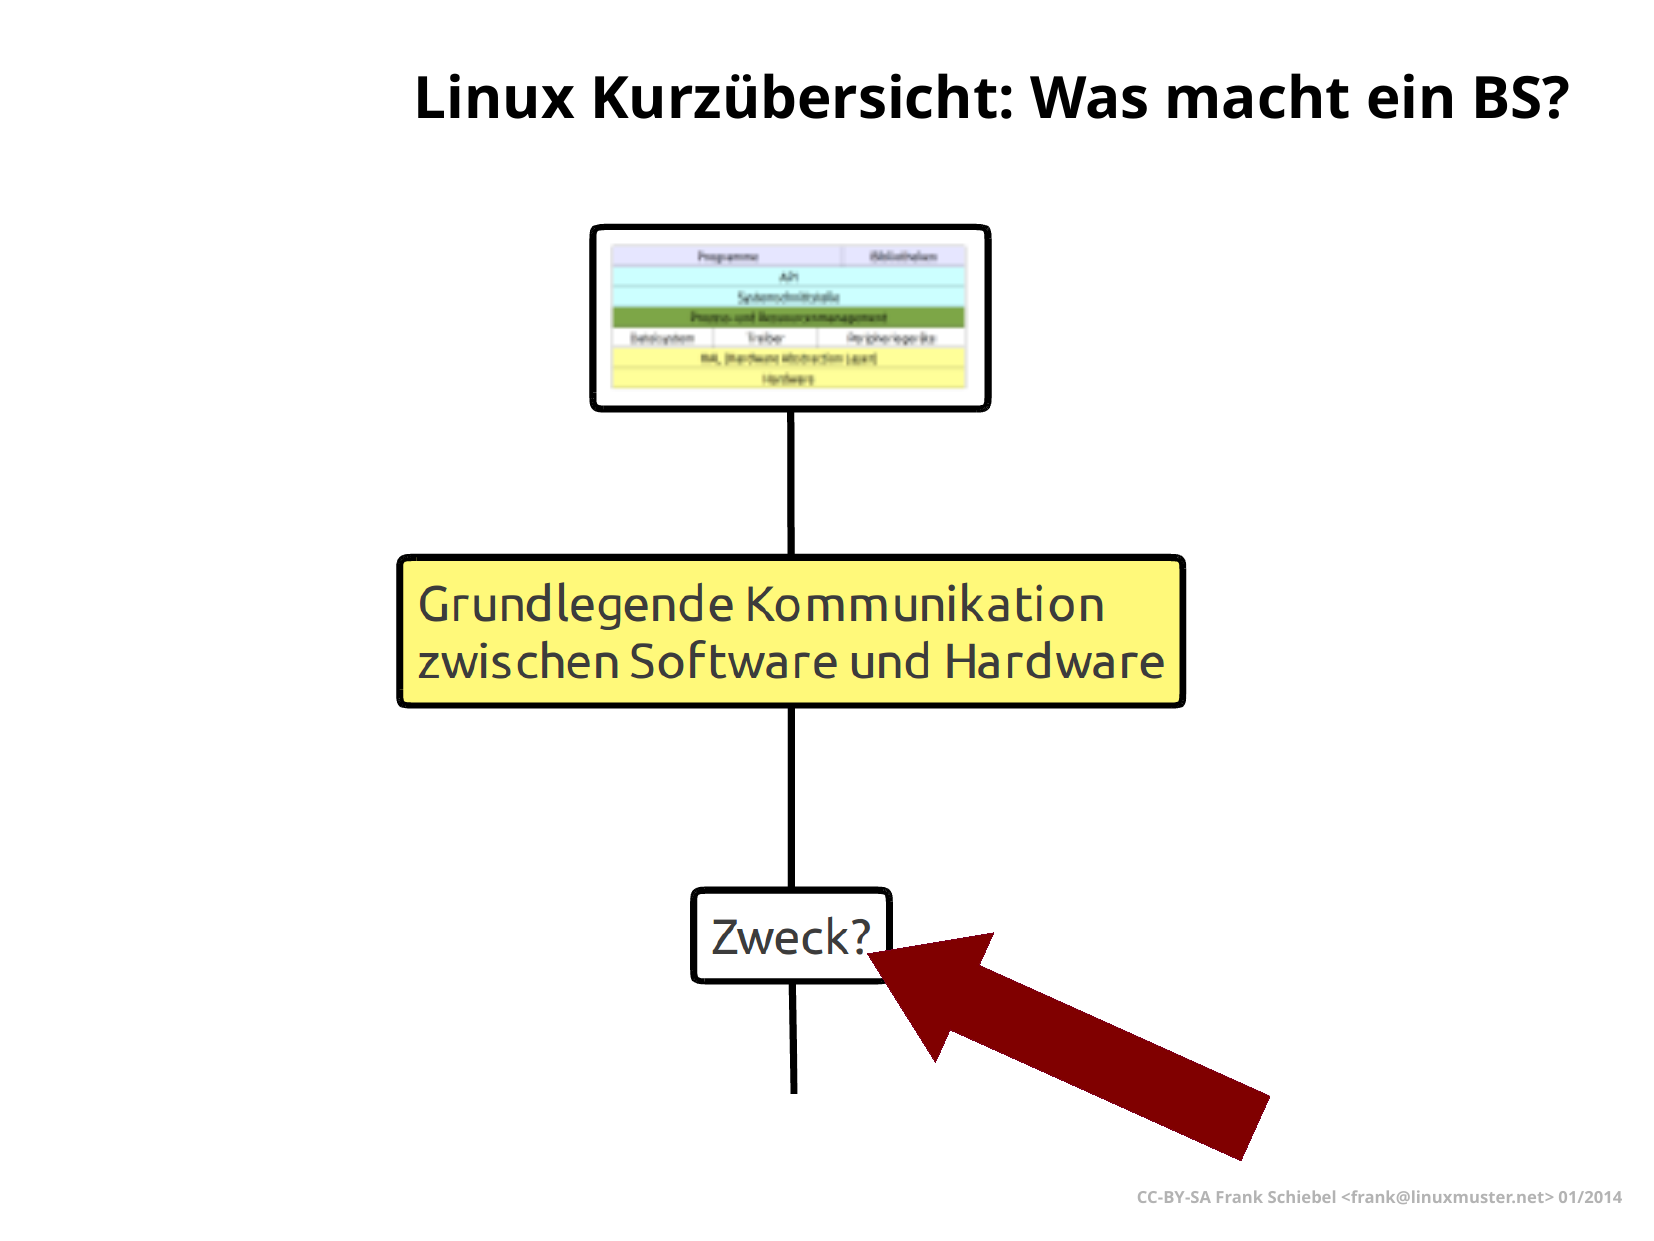

# Linux Kurzübersicht: Was macht ein BS?
CC-BY-SA Frank Schiebel <frank@linuxmuster.net> 01/2014